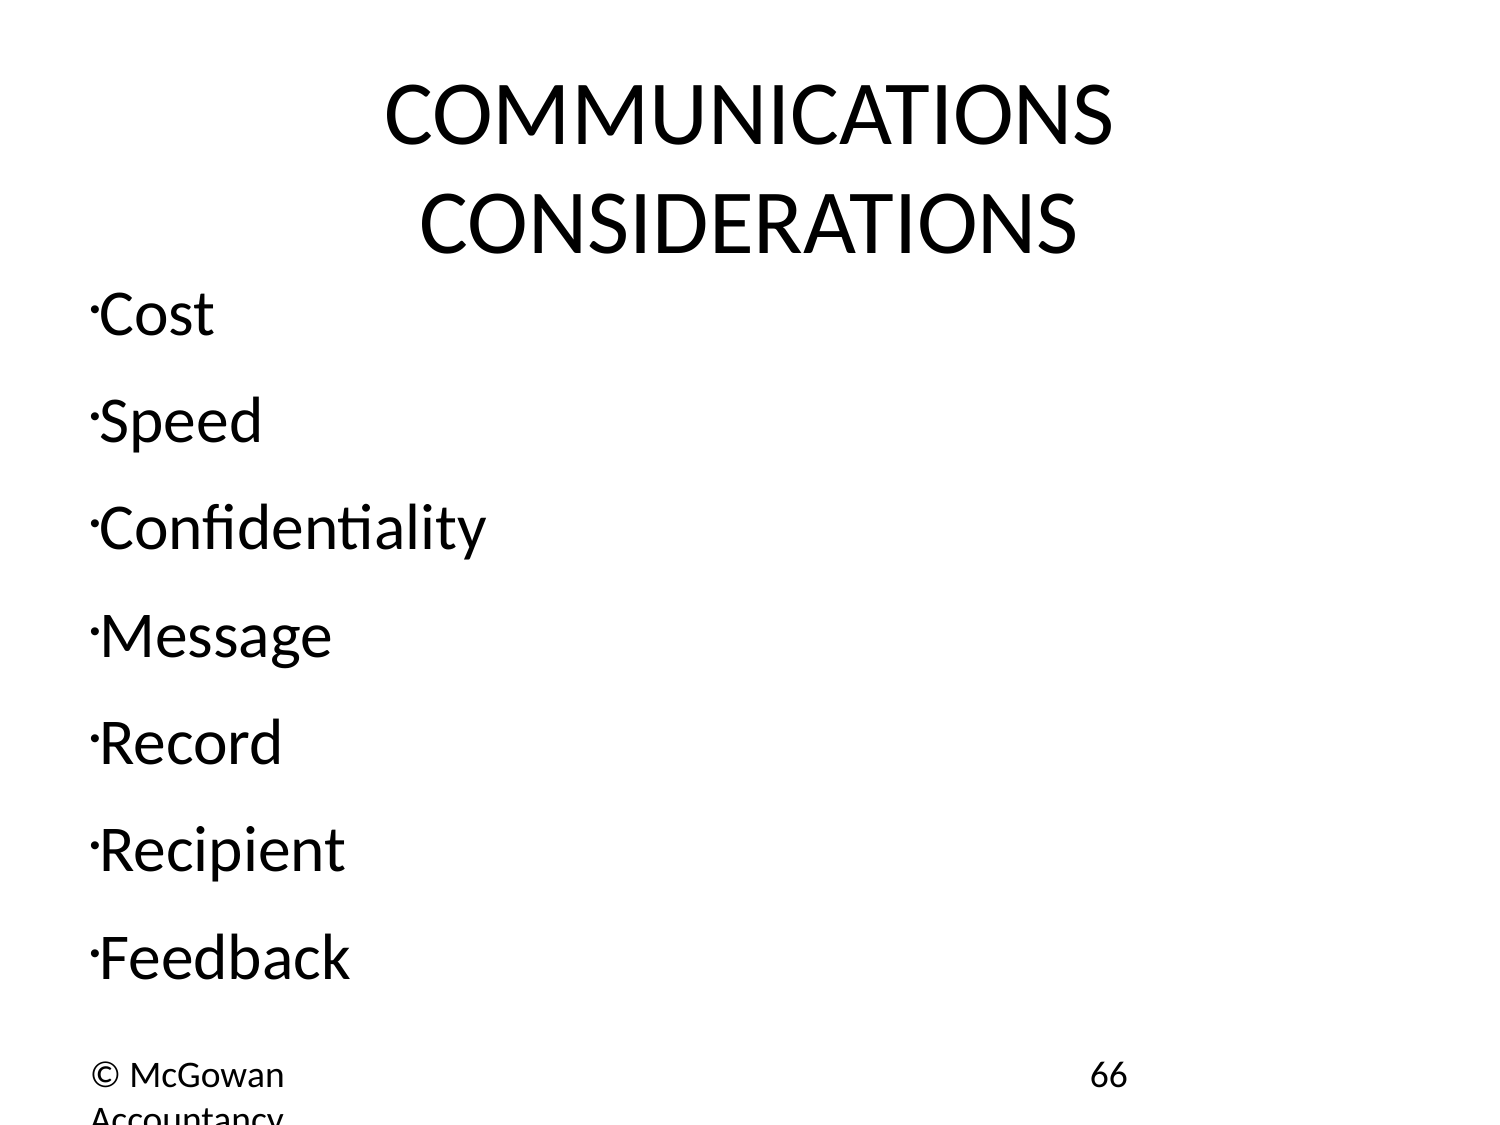

# COMMUNICATIONS CONSIDERATIONS
Cost
Speed
Confidentiality
Message
Record
Recipient
Feedback
© McGowan Accountancy Services
66